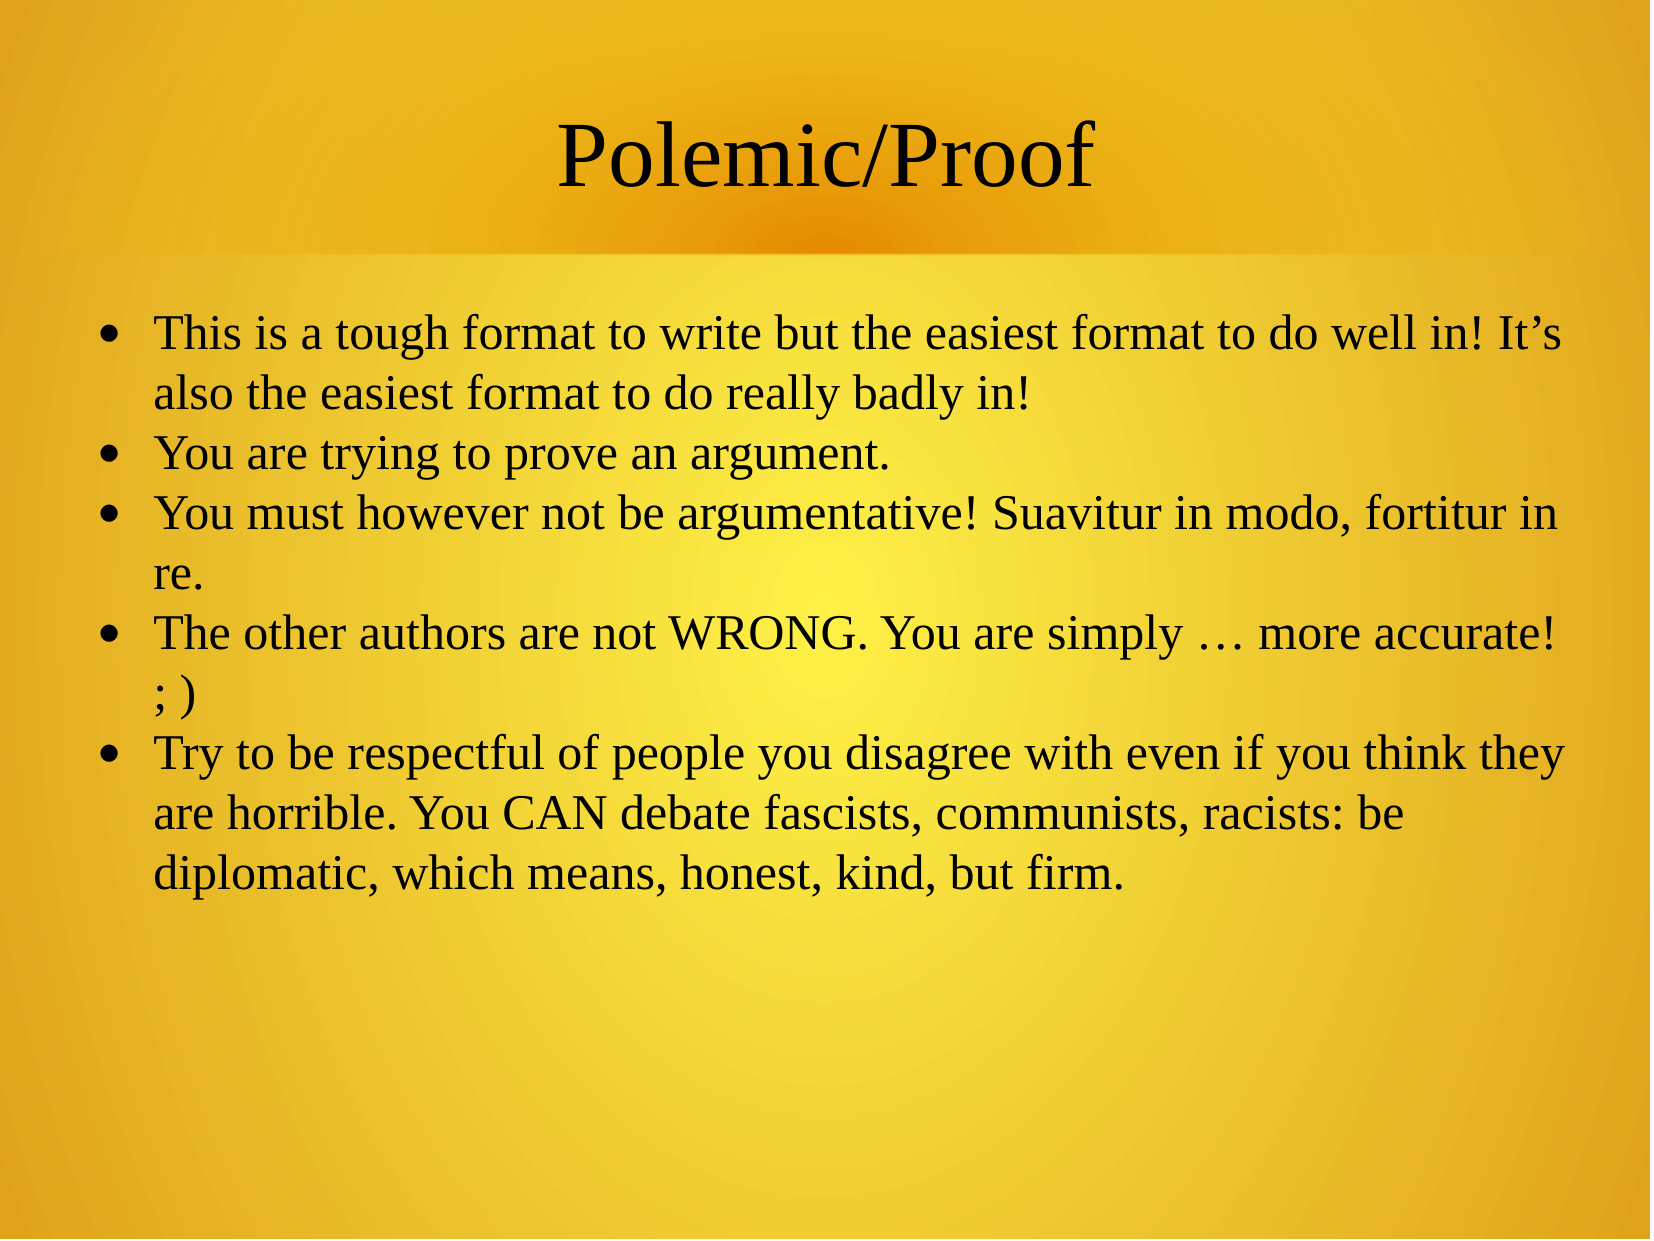

Polemic/Proof
This is a tough format to write but the easiest format to do well in! It’s also the easiest format to do really badly in!
You are trying to prove an argument.
You must however not be argumentative! Suavitur in modo, fortitur in re.
The other authors are not WRONG. You are simply … more accurate! ; )
Try to be respectful of people you disagree with even if you think they are horrible. You CAN debate fascists, communists, racists: be diplomatic, which means, honest, kind, but firm.